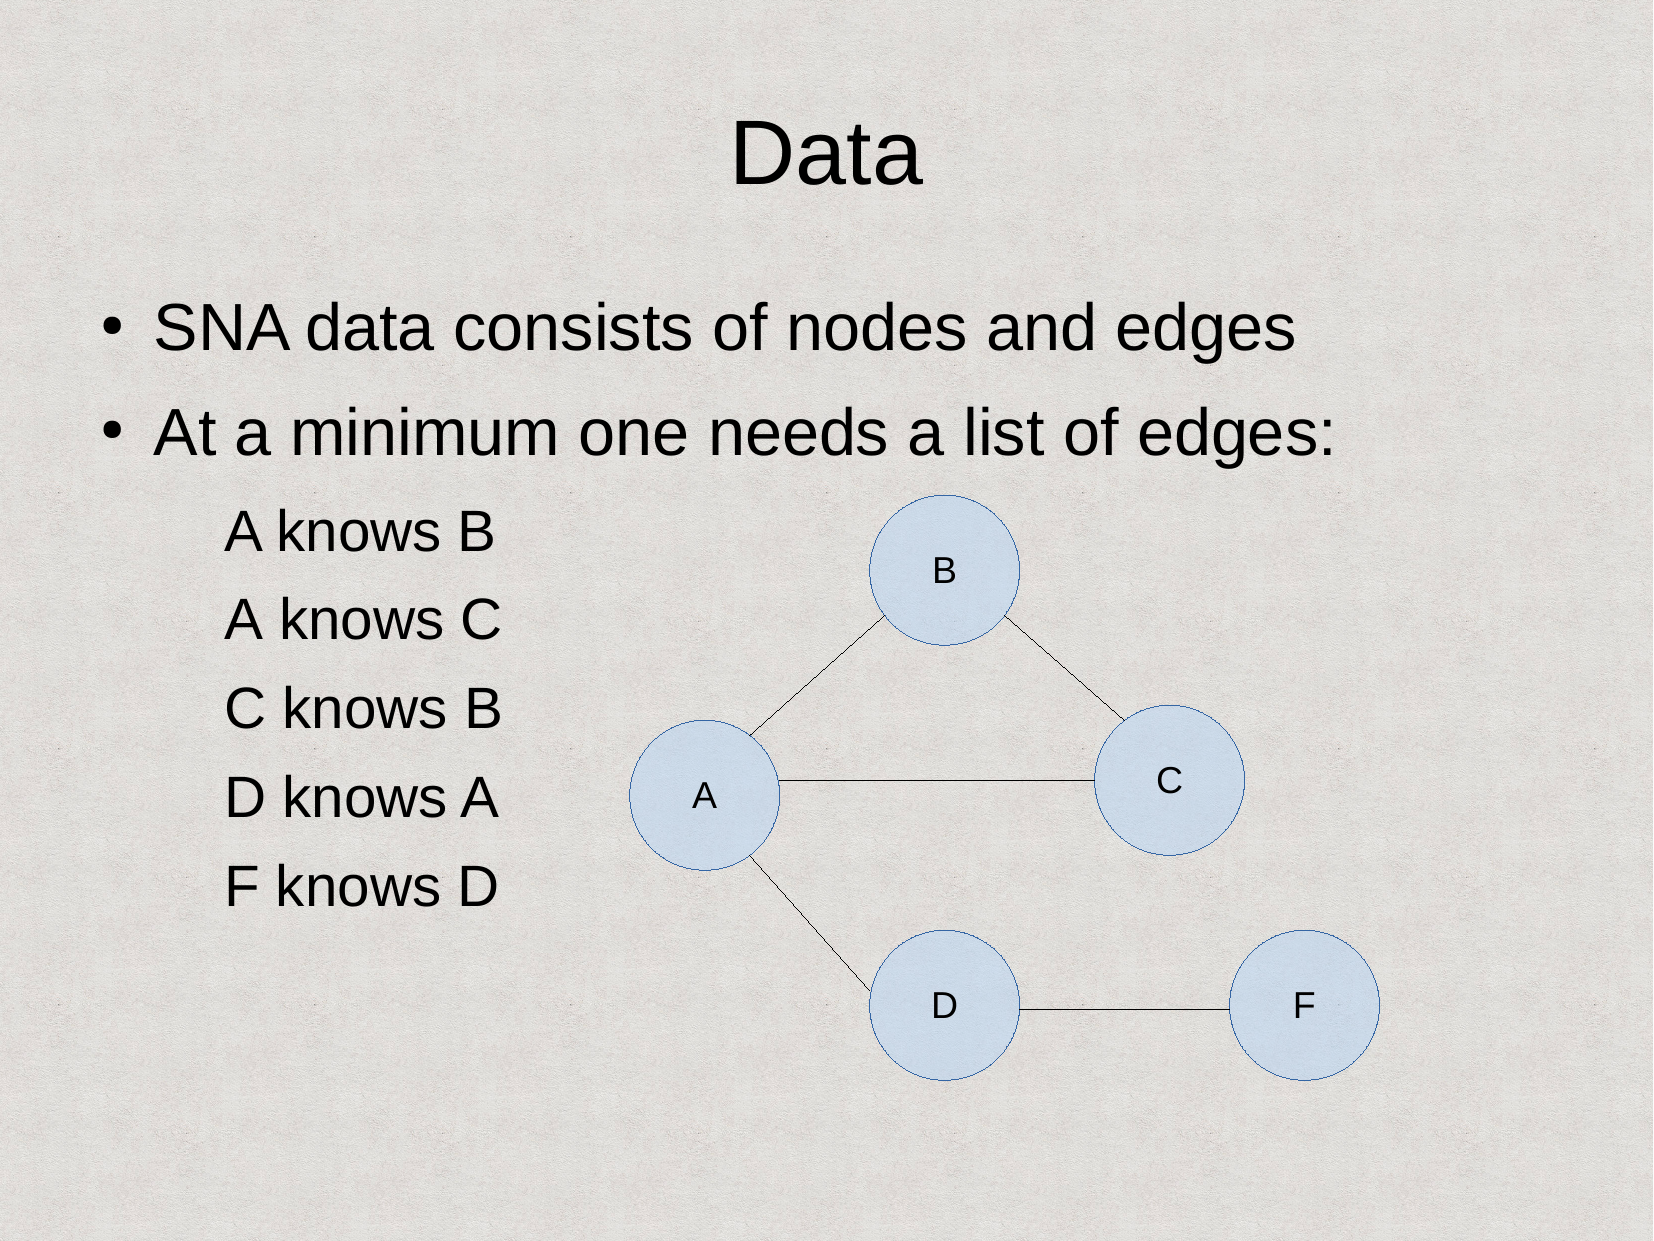

# Data
SNA data consists of nodes and edges
At a minimum one needs a list of edges:
A knows B
A knows C
C knows B
D knows A
F knows D
B
C
A
D
F